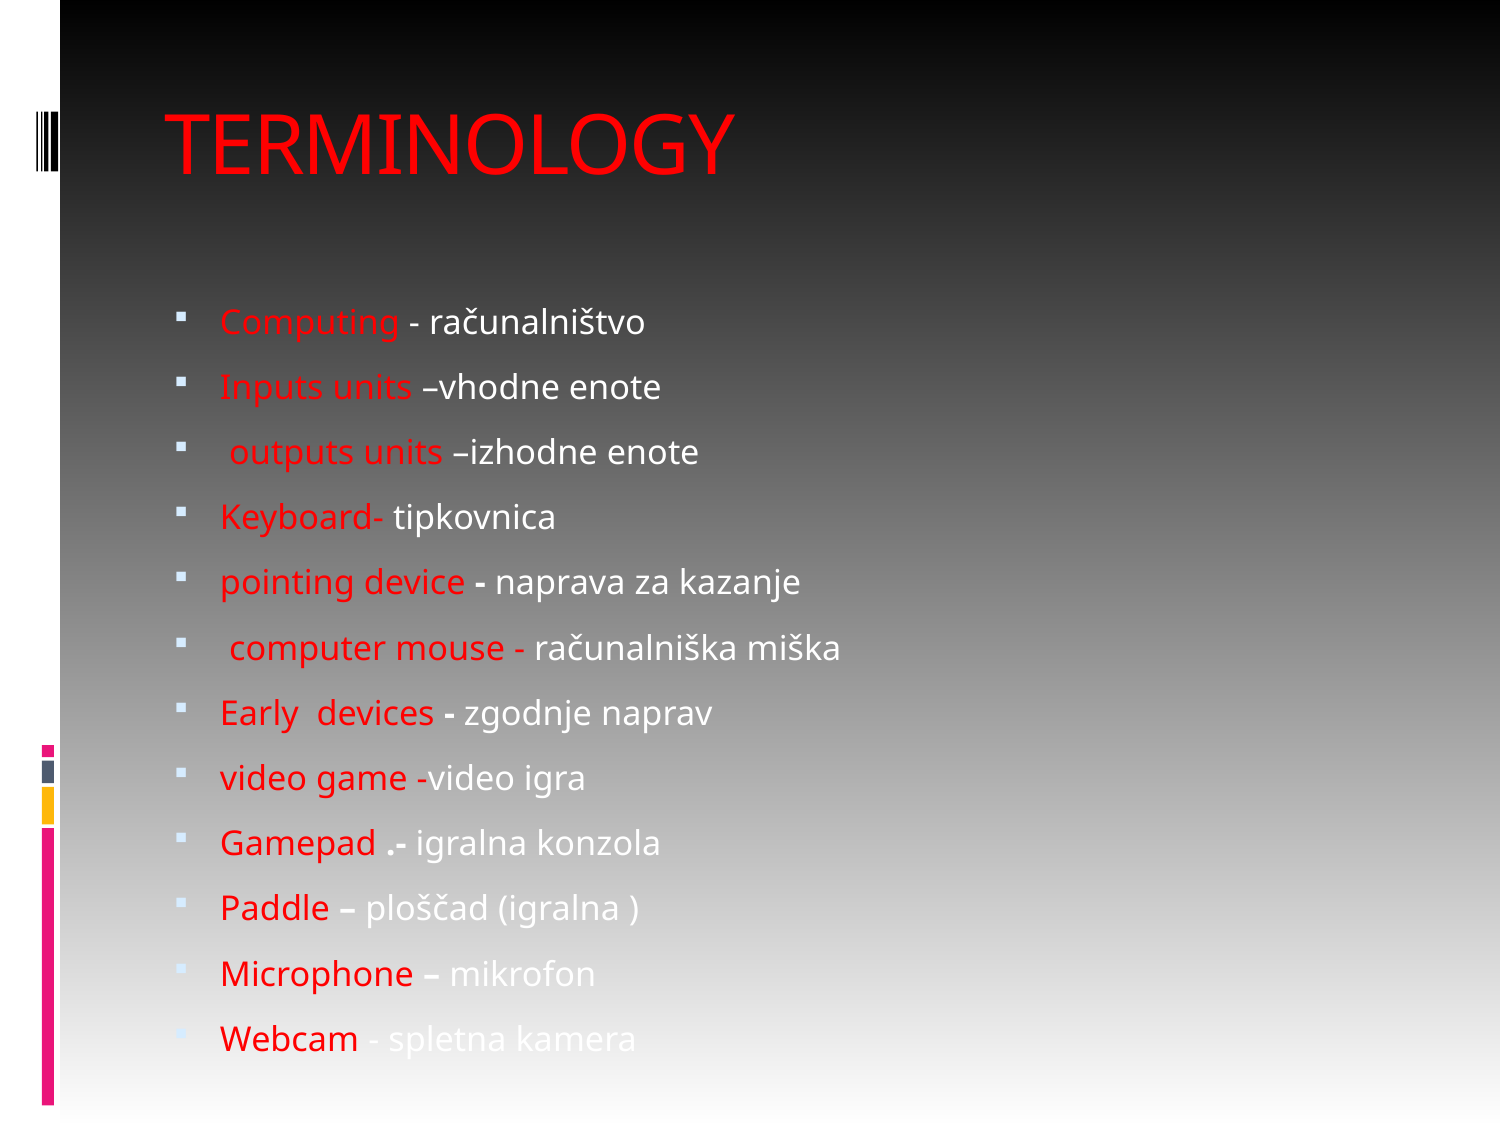

# TERMINOLOGY
Computing - računalništvo
Inputs units –vhodne enote
 outputs units –izhodne enote
Keyboard- tipkovnica
pointing device - naprava za kazanje
 computer mouse - računalniška miška
Early devices - zgodnje naprav
video game -video igra
Gamepad .- igralna konzola
Paddle – ploščad (igralna )
Microphone – mikrofon
Webcam - spletna kamera